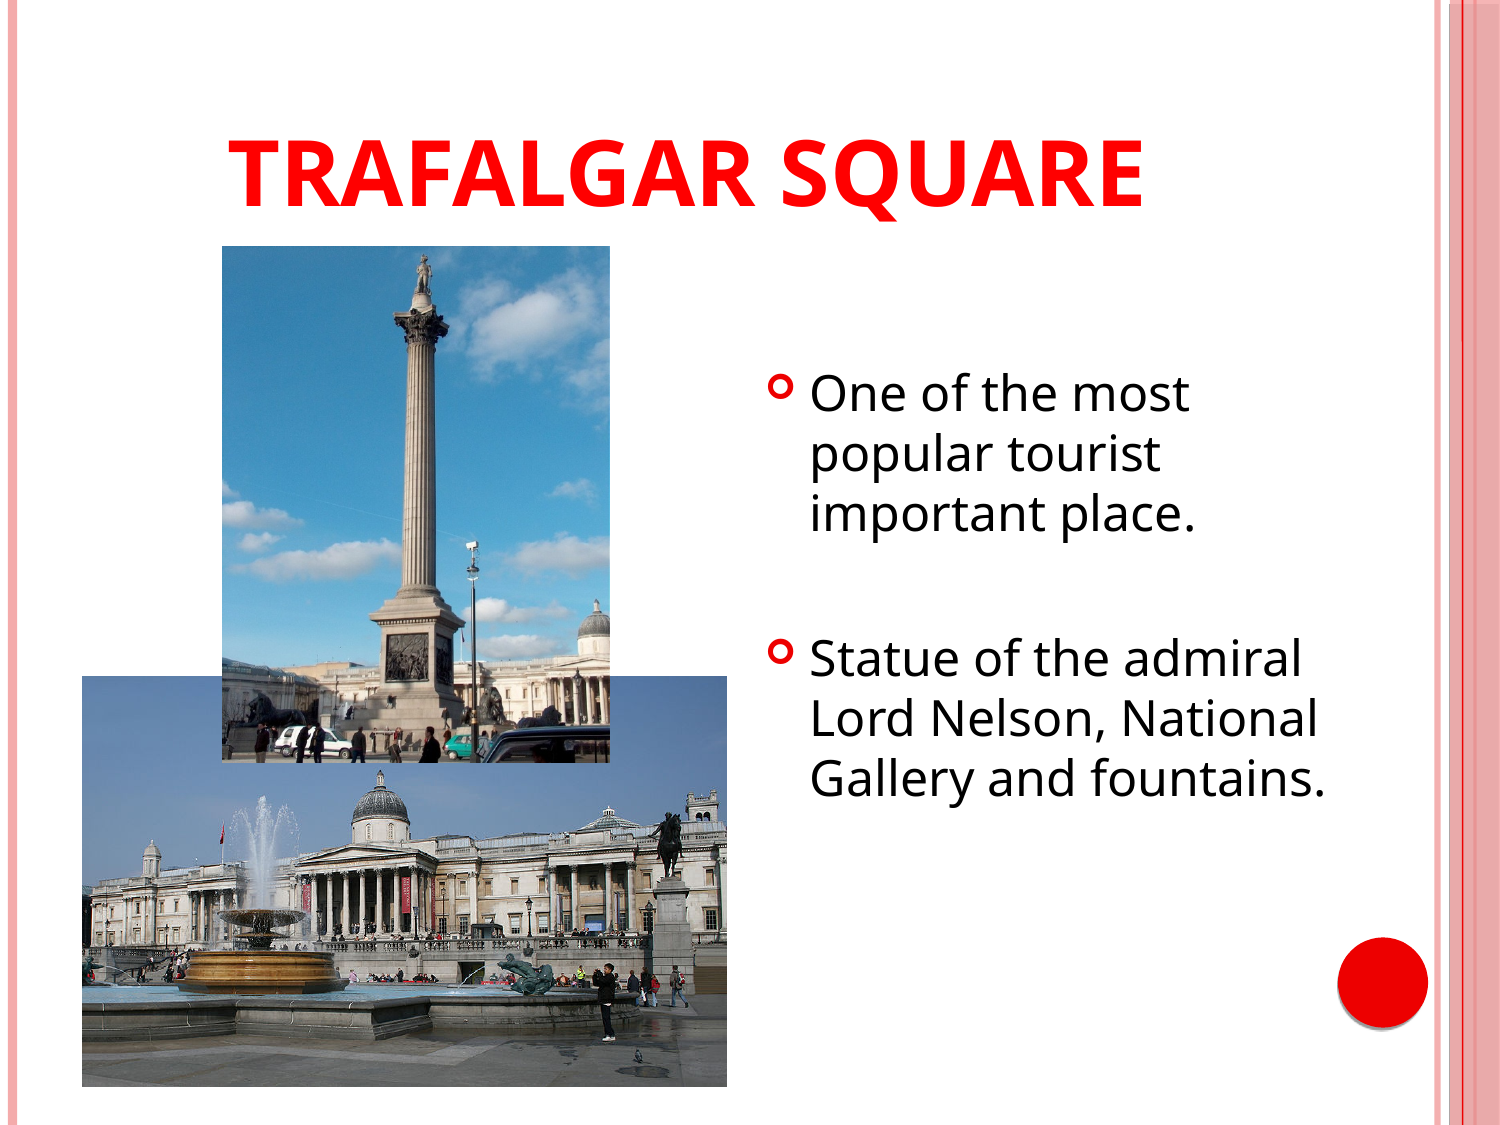

# TRAFALGAR SQUARE
One of the most popular tourist important place.
Statue of the admiral Lord Nelson, National Gallery and fountains.